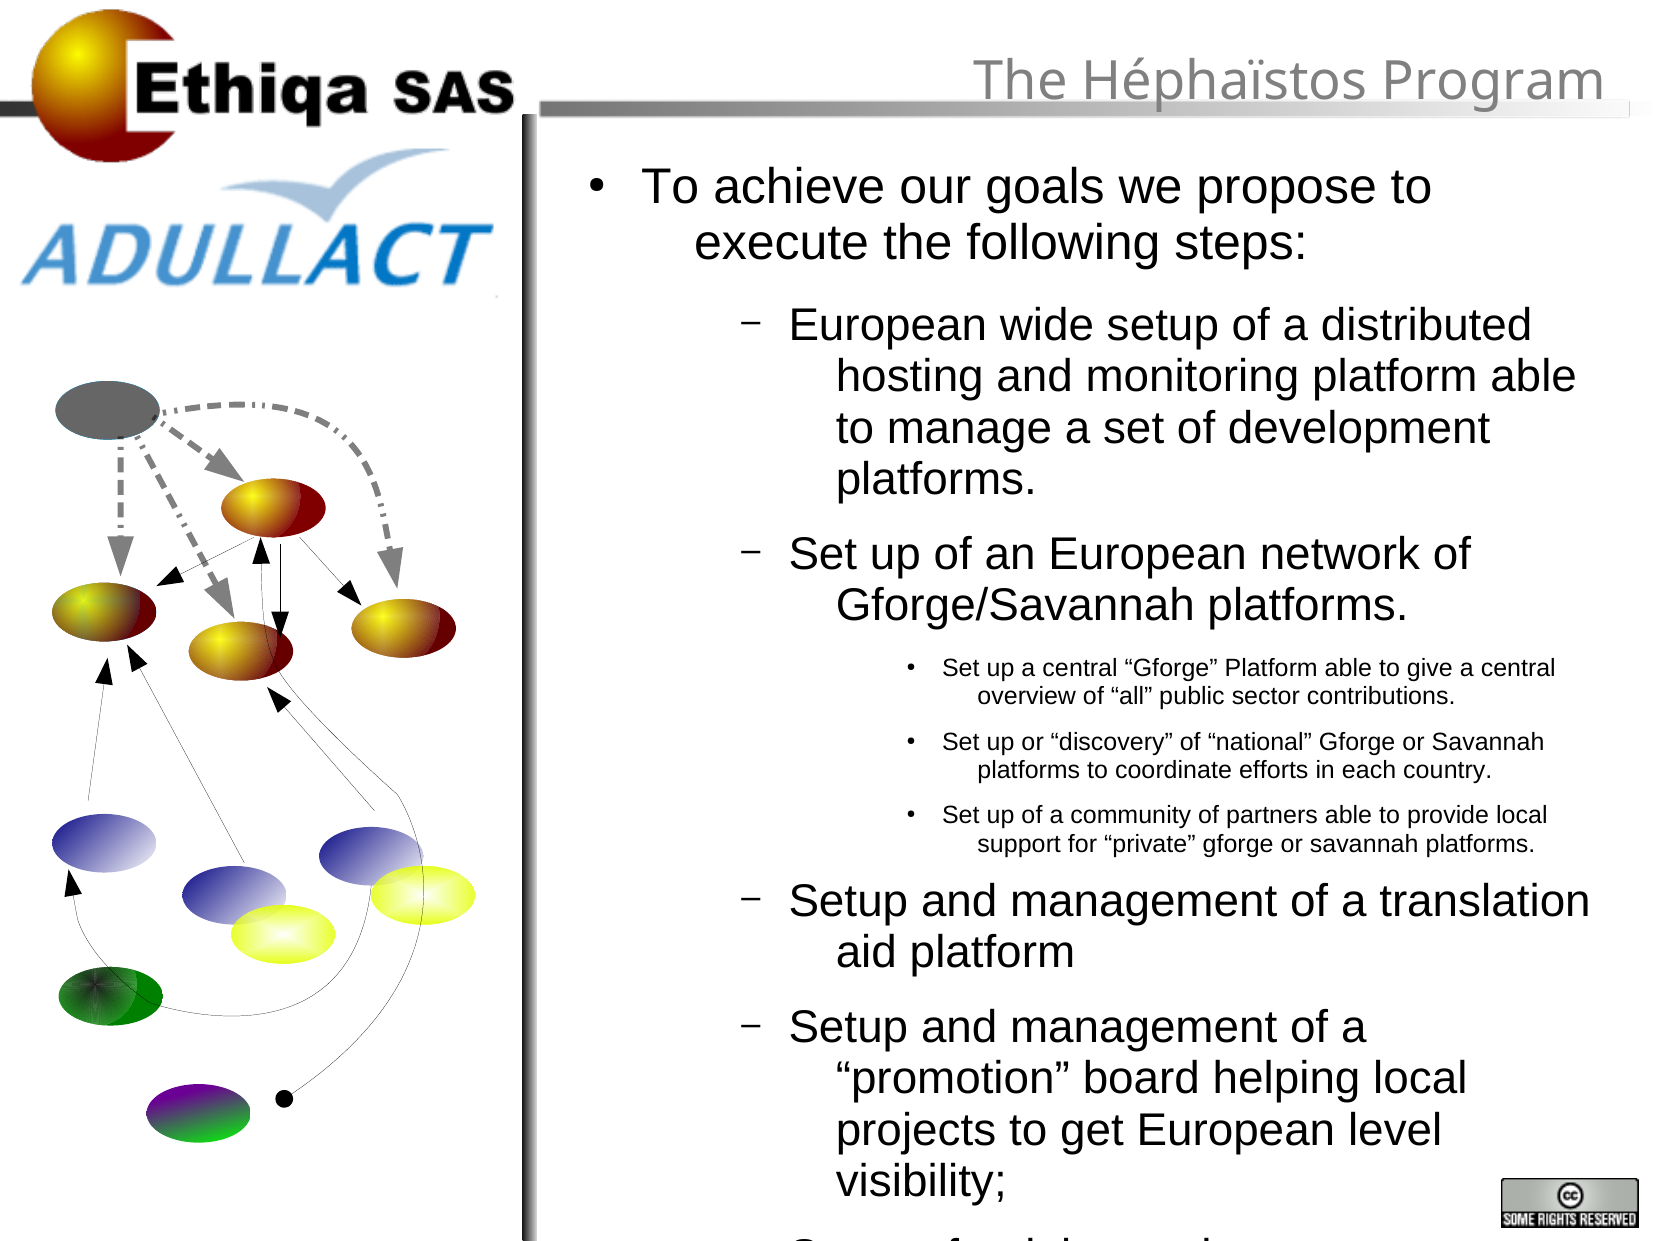

# The Héphaïstos Program
To achieve our goals we propose to execute the following steps:
European wide setup of a distributed hosting and monitoring platform able to manage a set of development platforms.
Set up of an European network of Gforge/Savannah platforms.
Set up a central “Gforge” Platform able to give a central overview of “all” public sector contributions.
Set up or “discovery” of “national” Gforge or Savannah platforms to coordinate efforts in each country.
Set up of a community of partners able to provide local support for “private” gforge or savannah platforms.
Setup and management of a translation aid platform
Setup and management of a “promotion” board helping local projects to get European level visibility;
Setup of training and awareness program for FOSS development methods.